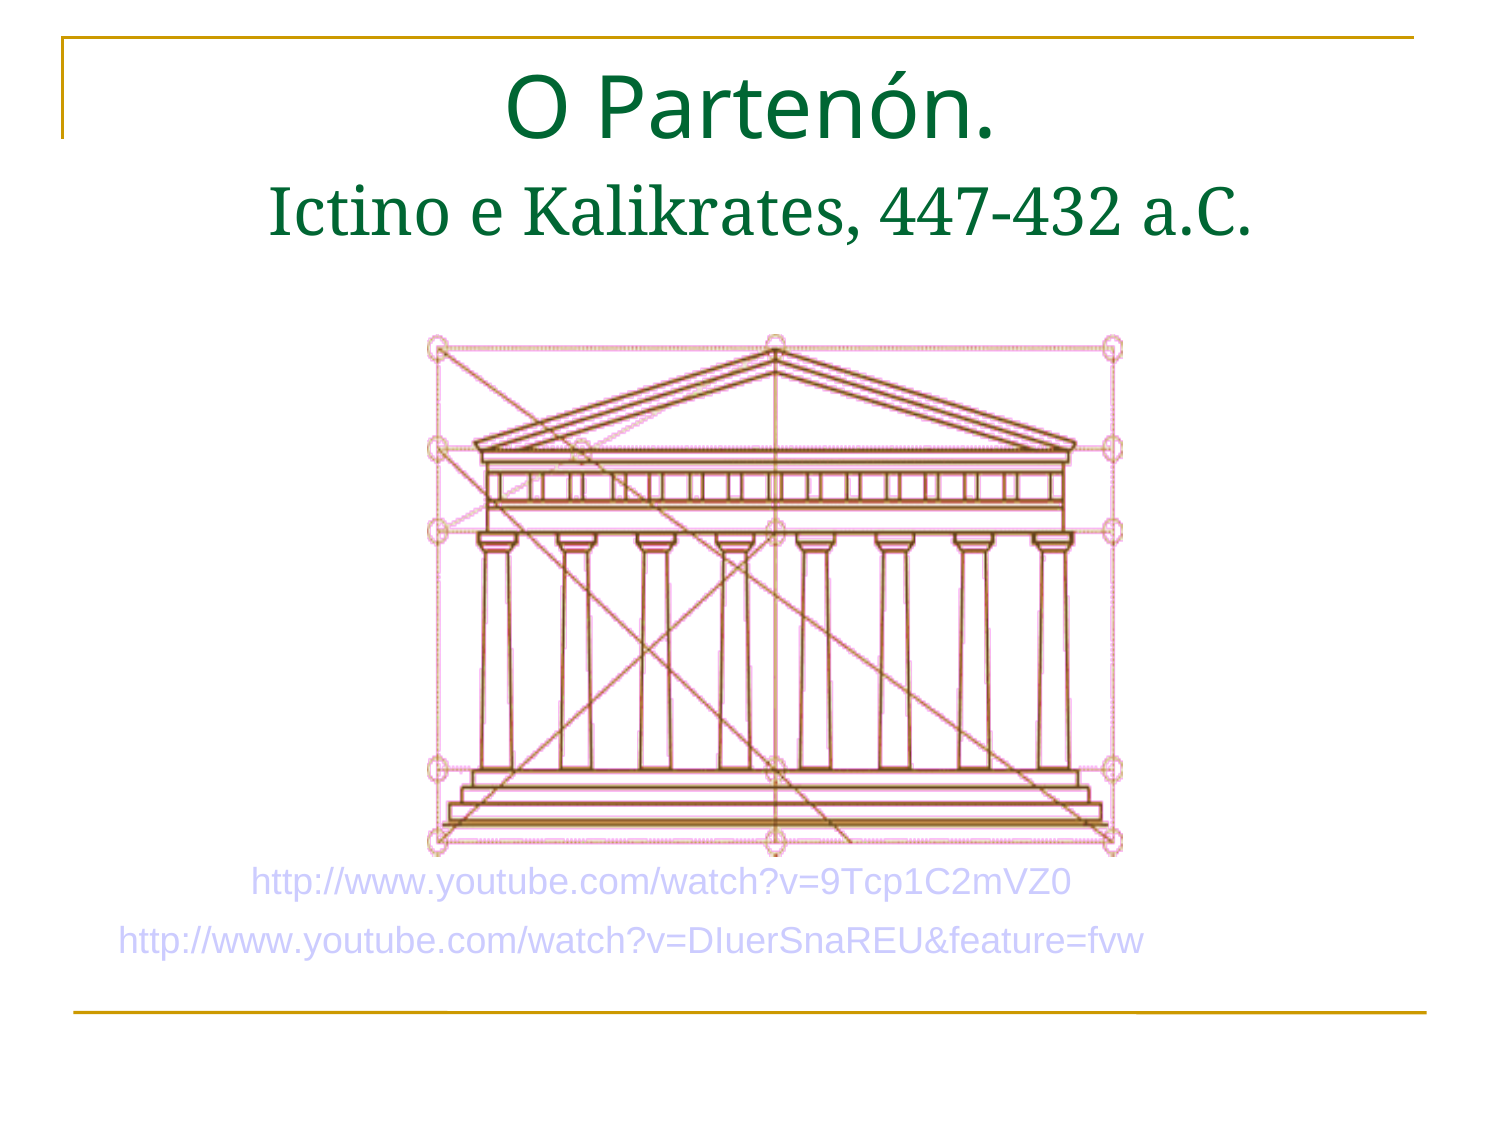

# O Partenón. Ictino e Kalikrates, 447-432 a.C.
http://www.youtube.com/watch?v=9Tcp1C2mVZ0
http://www.youtube.com/watch?v=DIuerSnaREU&feature=fvw